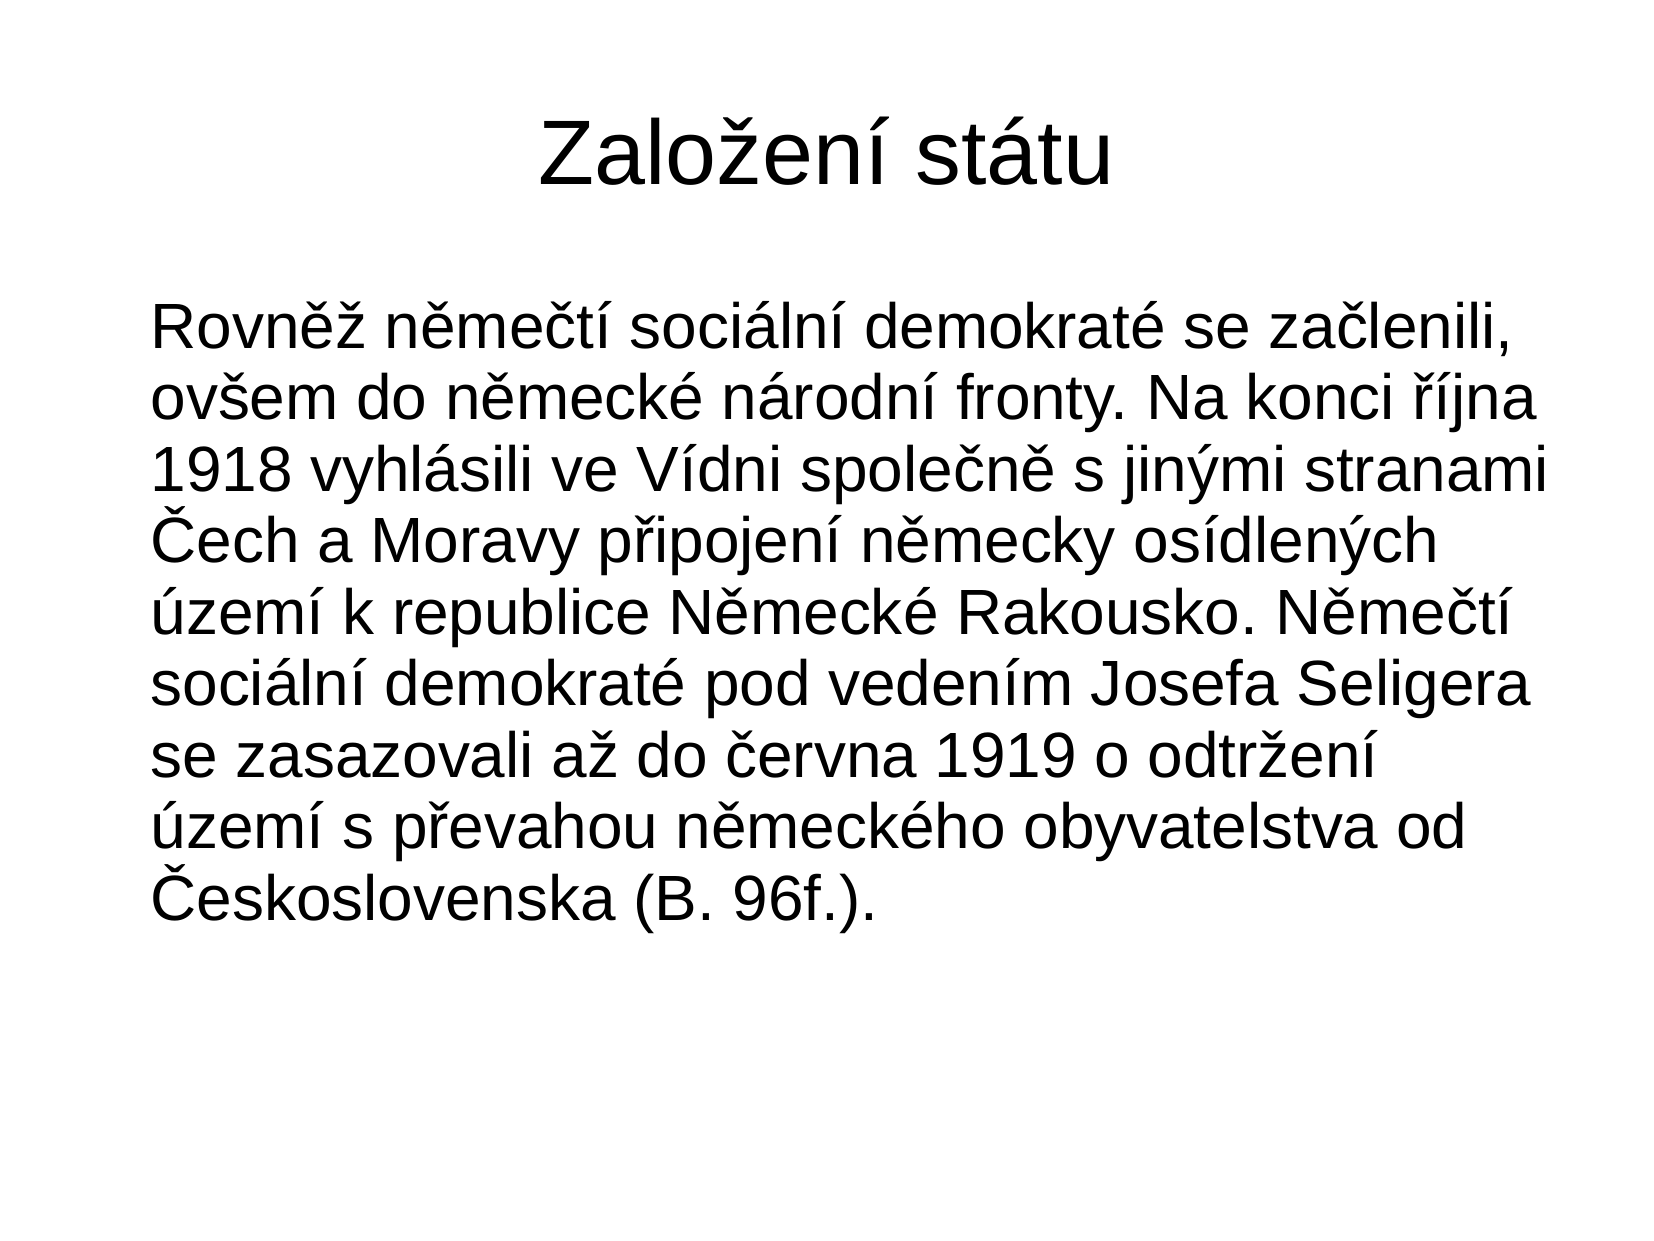

# Založení státu
Rovněž němečtí sociální demokraté se začlenili, ovšem do německé národní fronty. Na konci října 1918 vyhlásili ve Vídni společně s jinými stranami Čech a Moravy připojení německy osídlených území k republice Německé Rakousko. Němečtí sociální demokraté pod vedením Josefa Seligera se zasazovali až do června 1919 o odtržení území s převahou německého obyvatelstva od Československa (B. 96f.).